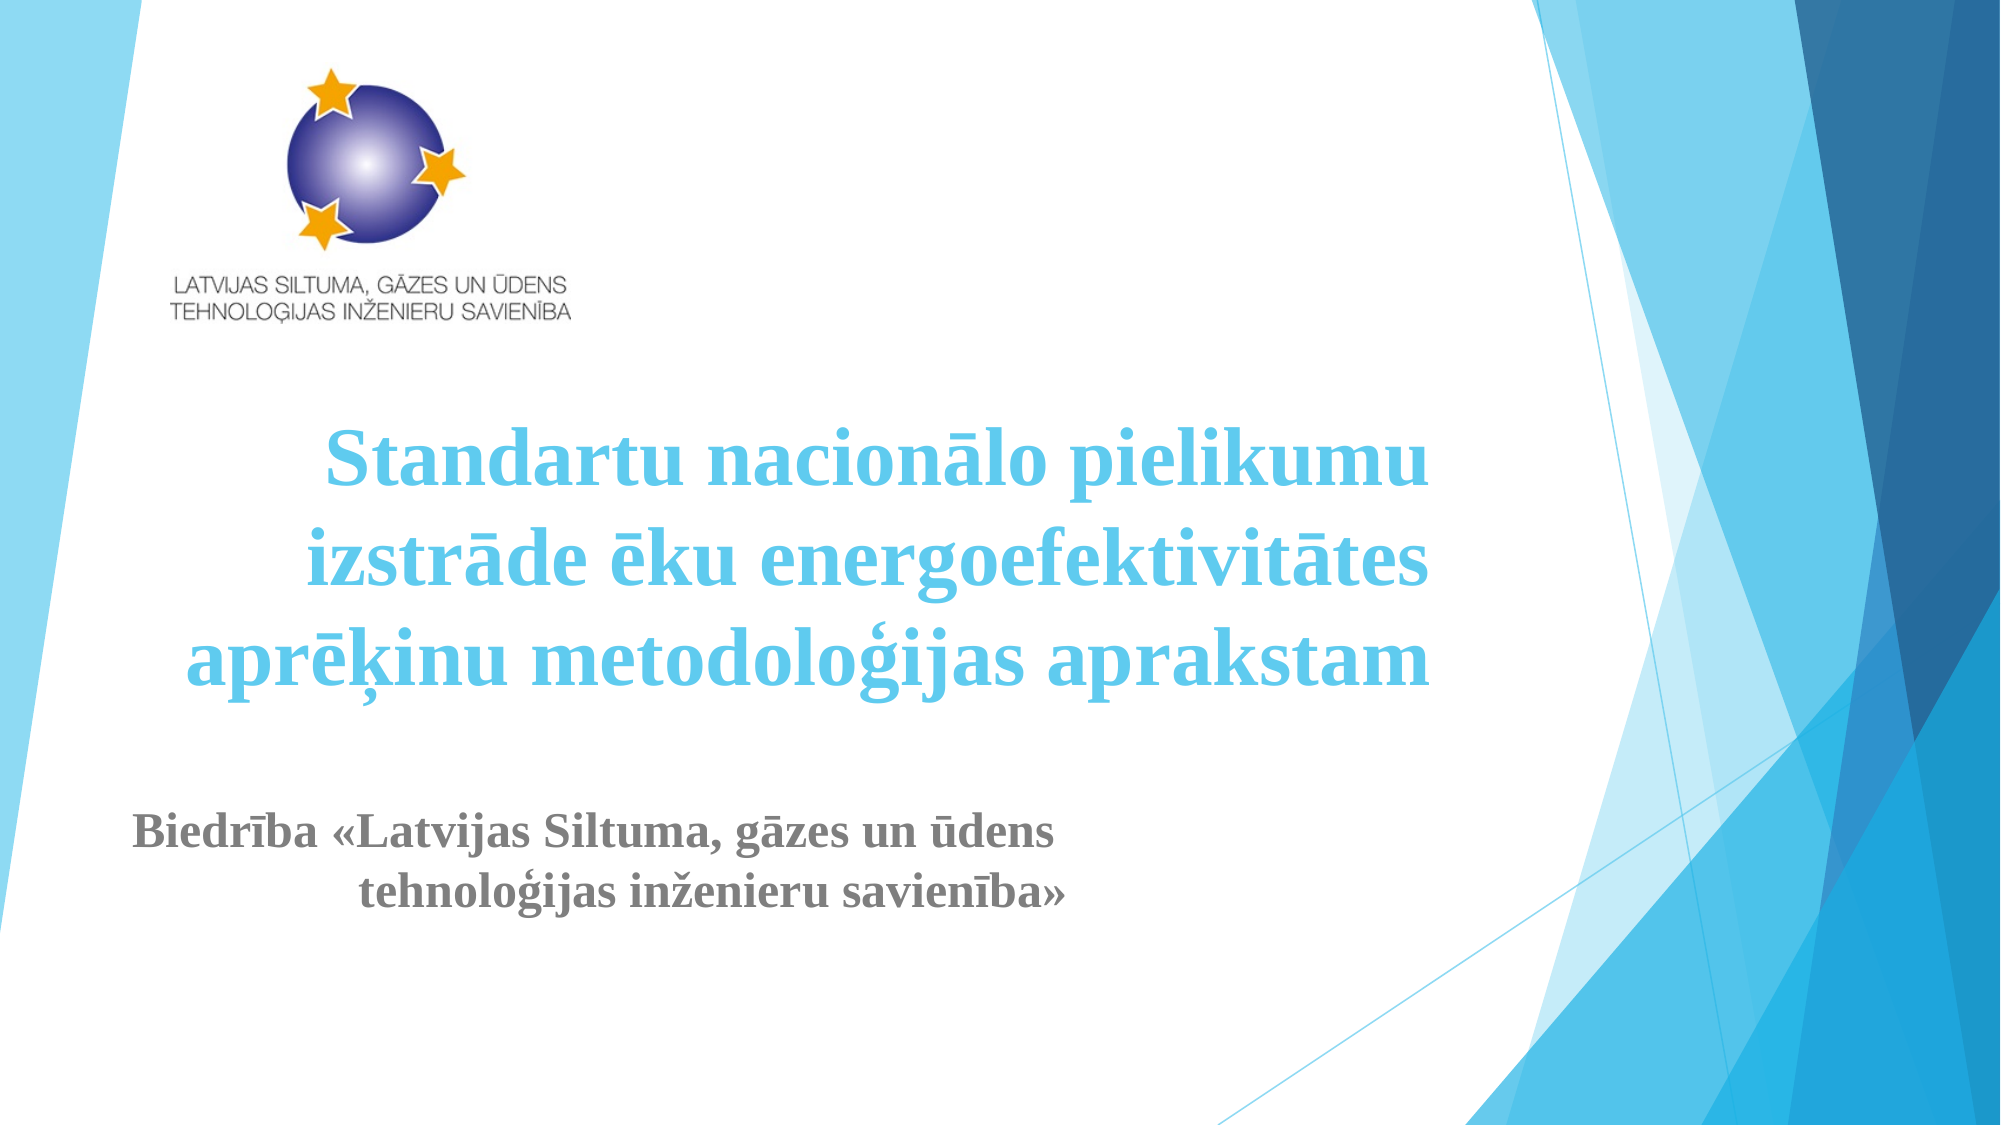

# Standartu nacionālo pielikumu izstrāde ēku energoefektivitātes aprēķinu metodoloģijas aprakstam
Biedrība «Latvijas Siltuma, gāzes un ūdens
tehnoloģijas inženieru savienība»